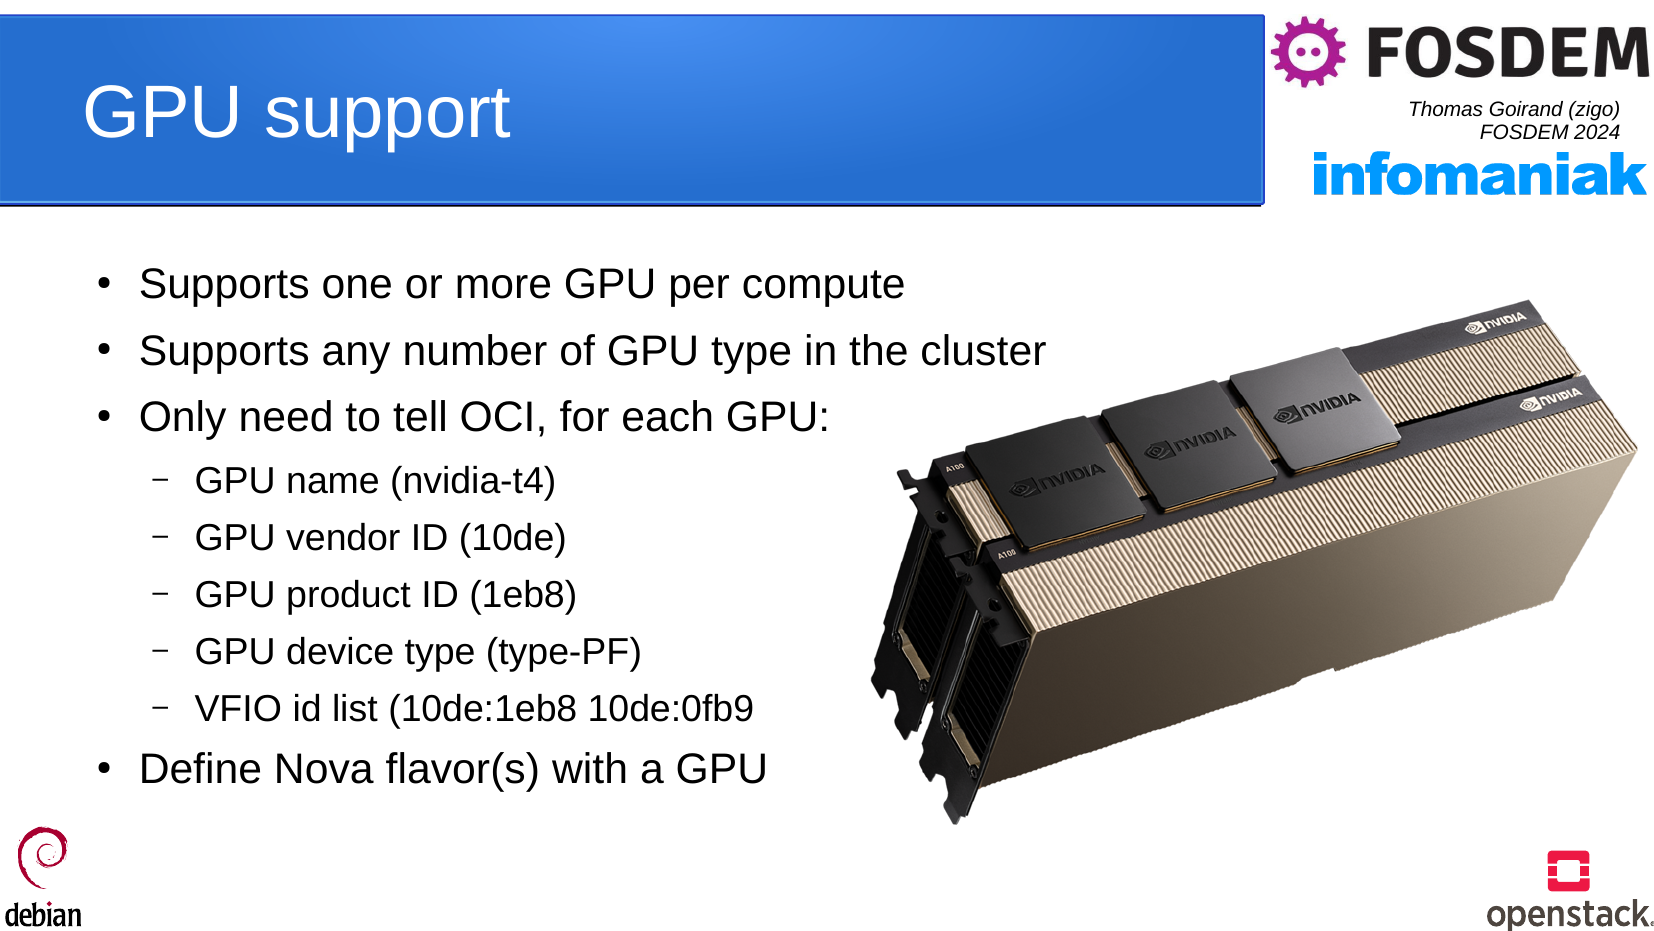

# GPU support
Supports one or more GPU per compute
Supports any number of GPU type in the cluster
Only need to tell OCI, for each GPU:
GPU name (nvidia-t4)
GPU vendor ID (10de)
GPU product ID (1eb8)
GPU device type (type-PF)
VFIO id list (10de:1eb8 10de:0fb9
Define Nova flavor(s) with a GPU